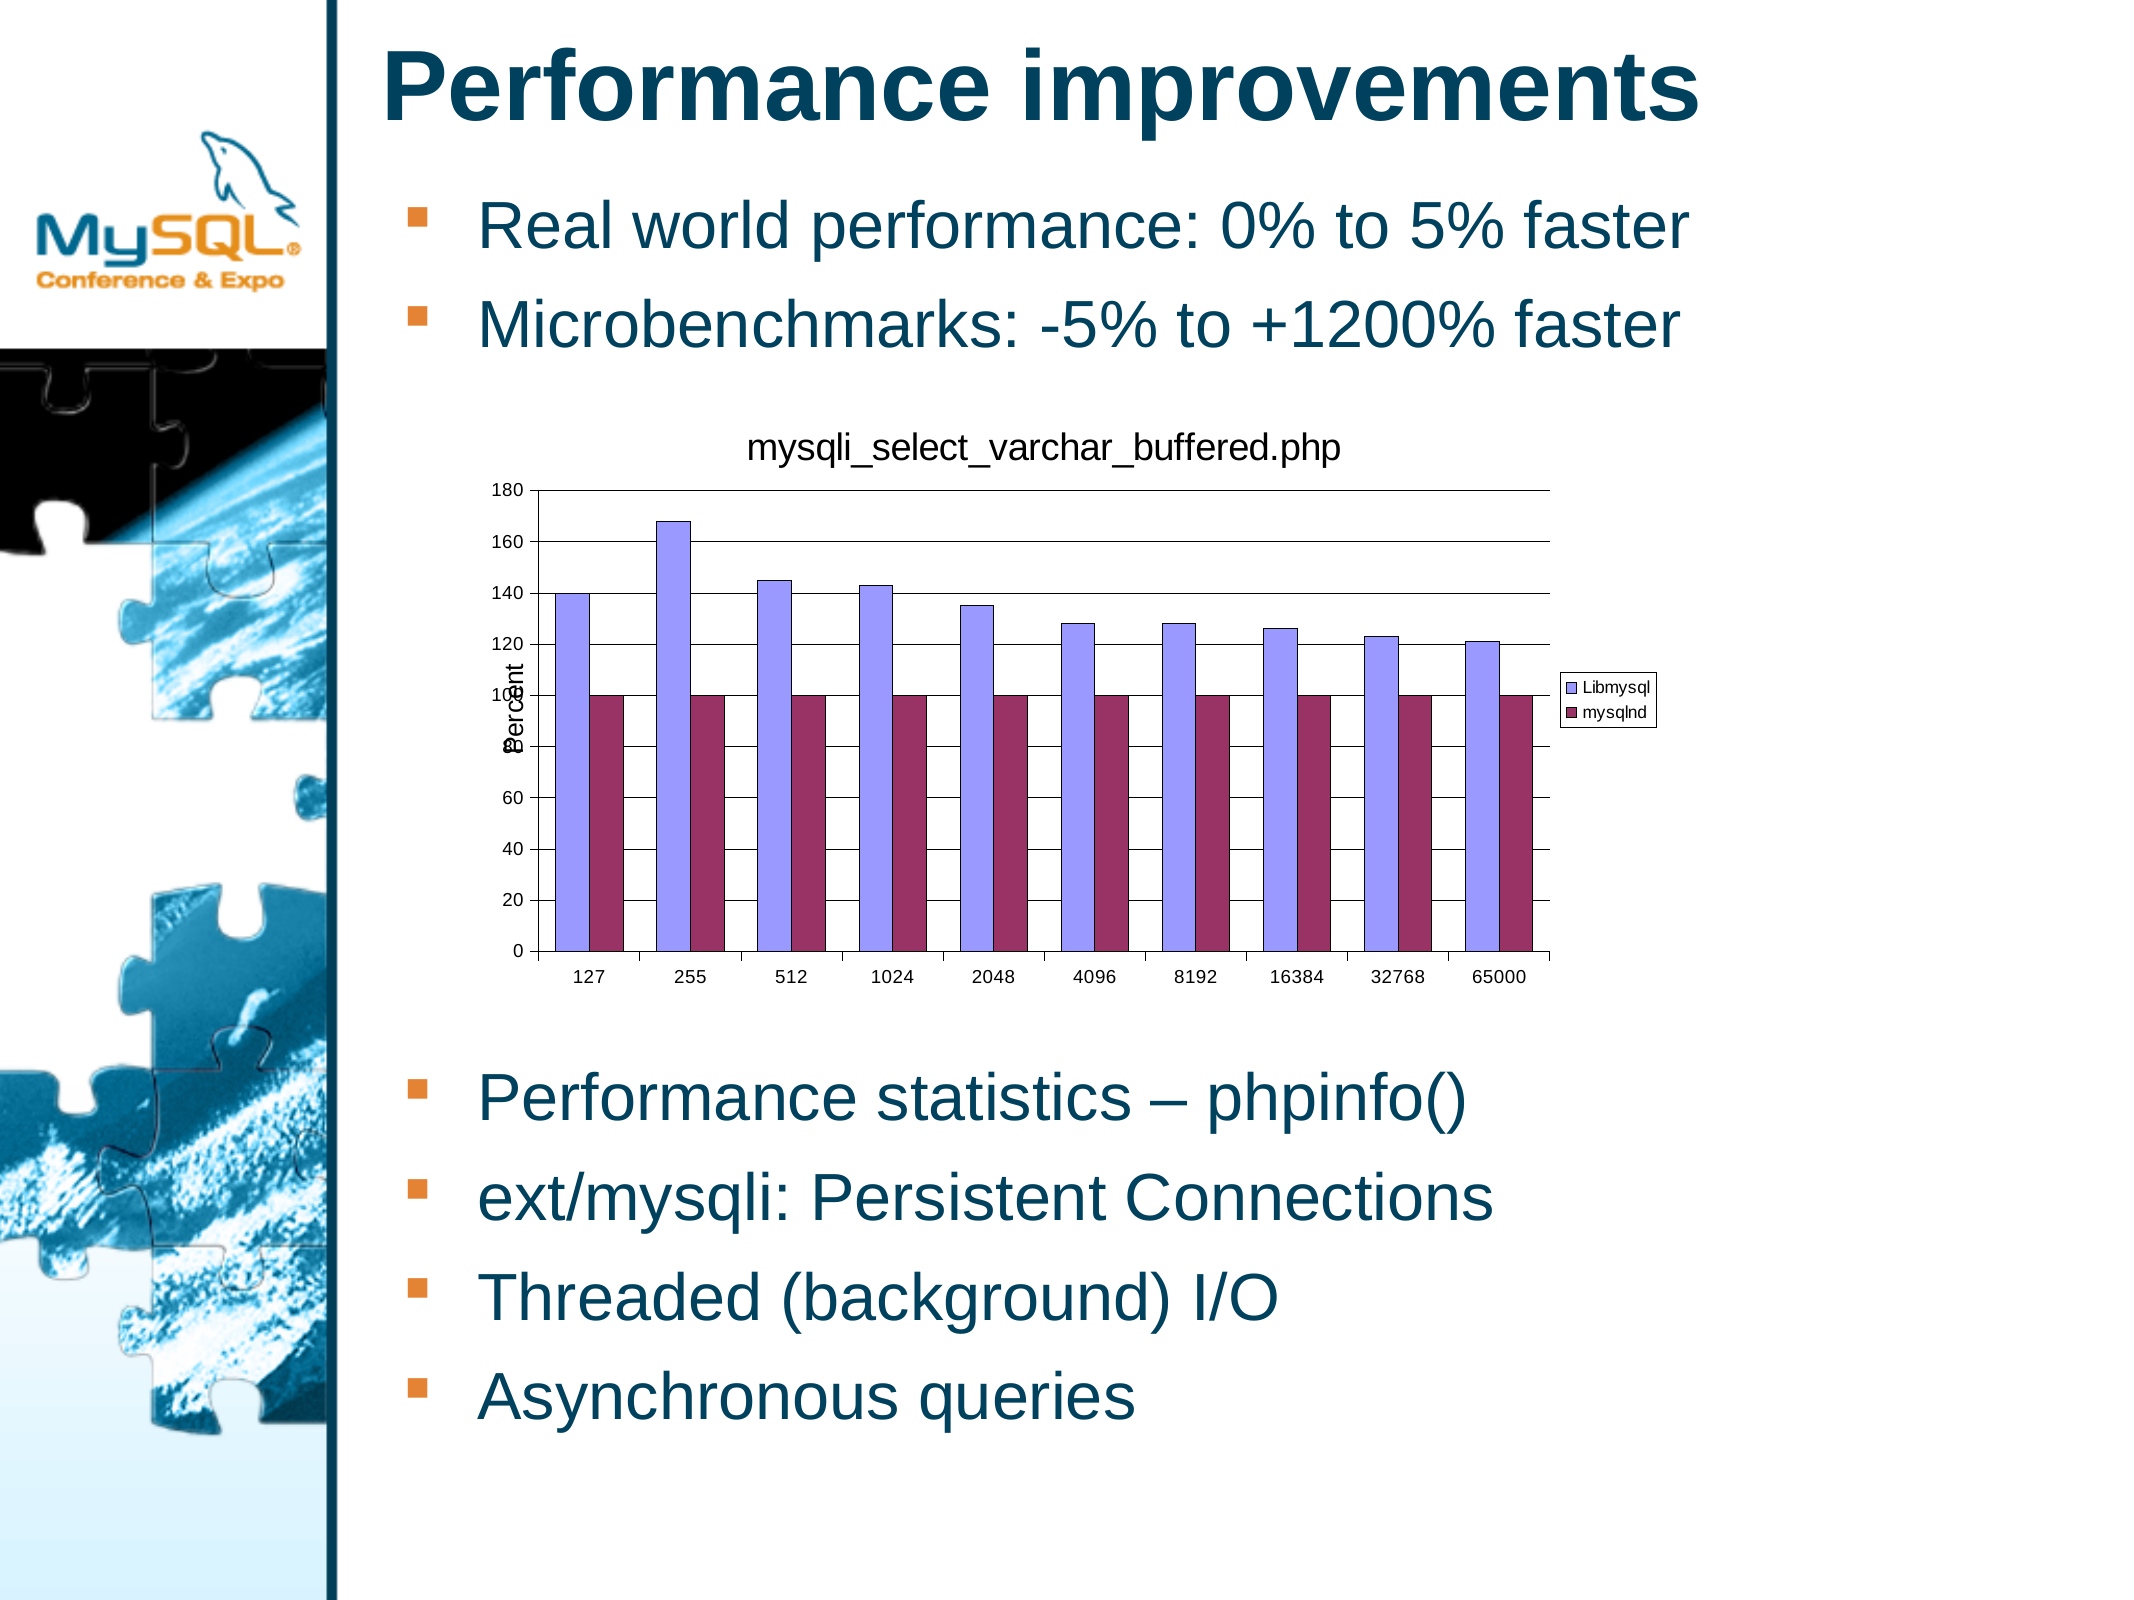

Performance improvements
# Real world performance: 0% to 5% faster
Microbenchmarks: -5% to +1200% faster
Performance statistics – phpinfo()
ext/mysqli: Persistent Connections
Threaded (background) I/O
Asynchronous queries
### Chart: mysqli_select_varchar_buffered.php
| Category | Libmysql | mysqlnd |
|---|---|---|
| 127 | 140.0 | 100.0 |
| 255 | 168.0 | 100.0 |
| 512 | 145.0 | 100.0 |
| 1024 | 143.0 | 100.0 |
| 2048 | 135.0 | 100.0 |
| 4096 | 128.0 | 100.0 |
| 8192 | 128.0 | 100.0 |
| 16384 | 126.0 | 100.0 |
| 32768 | 123.0 | 100.0 |
| 65000 | 121.0 | 100.0 |